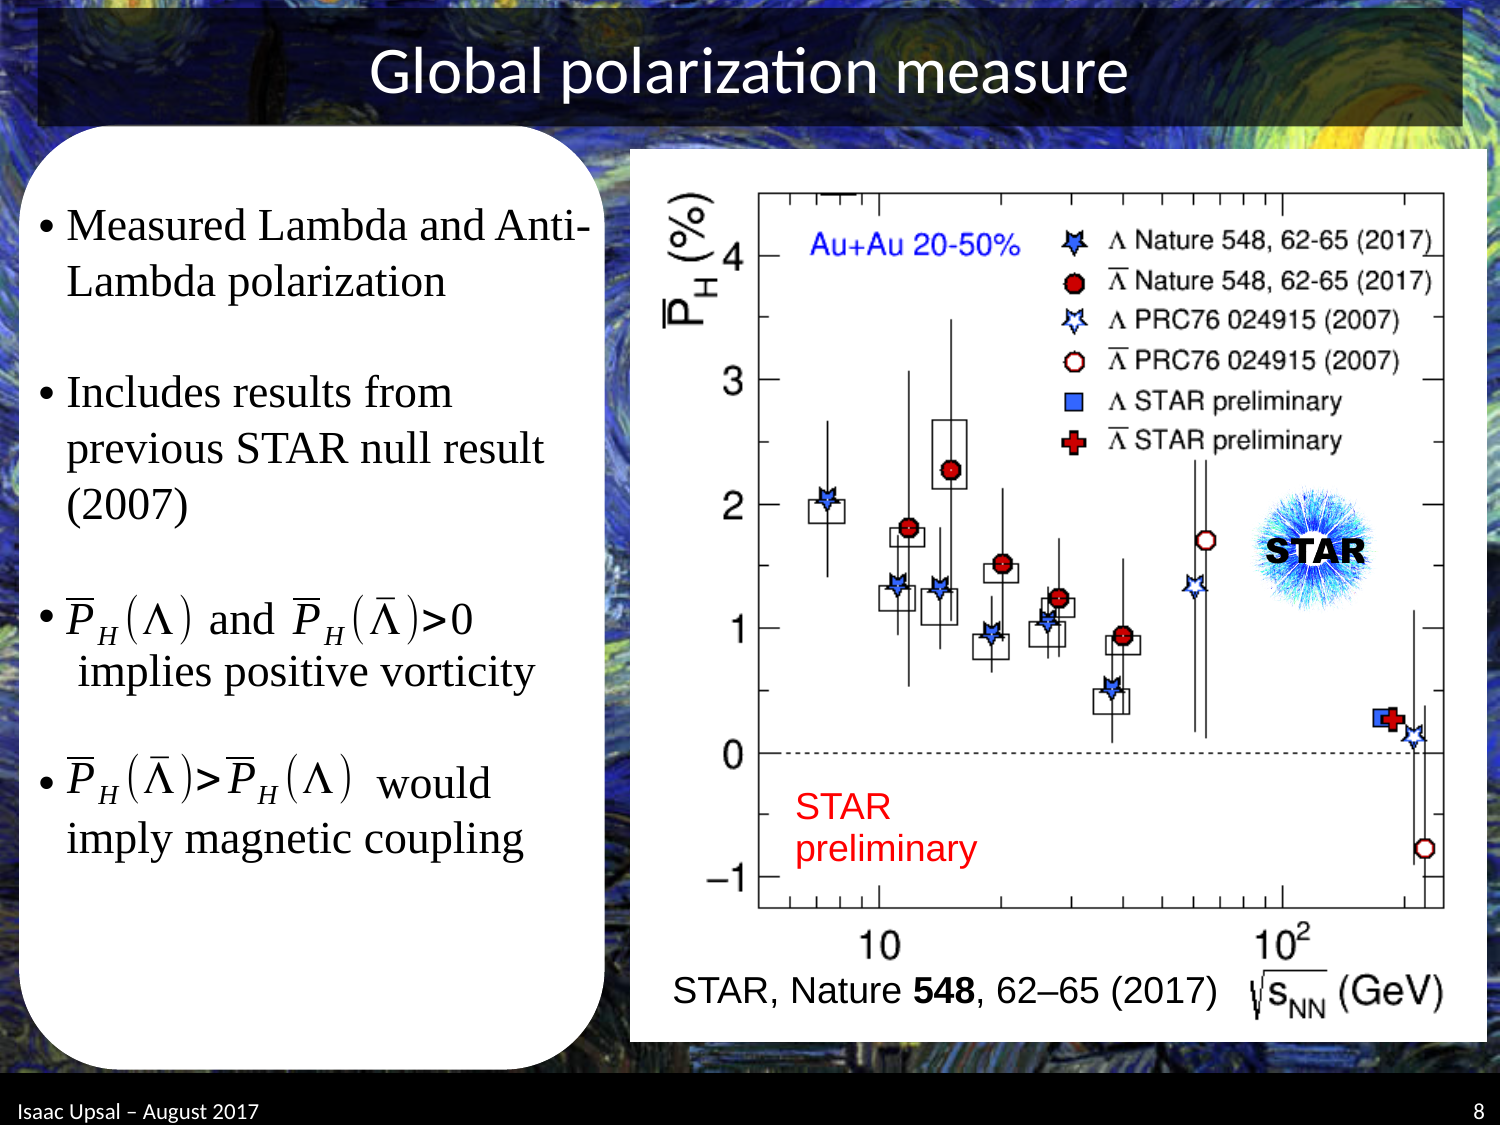

# Global polarization measure
Measured Lambda and Anti-Lambda polarization
Includes results from previous STAR null result (2007)
 implies positive vorticity
 would imply magnetic coupling
STAR preliminary
STAR, Nature 548, 62–65 (2017)
8